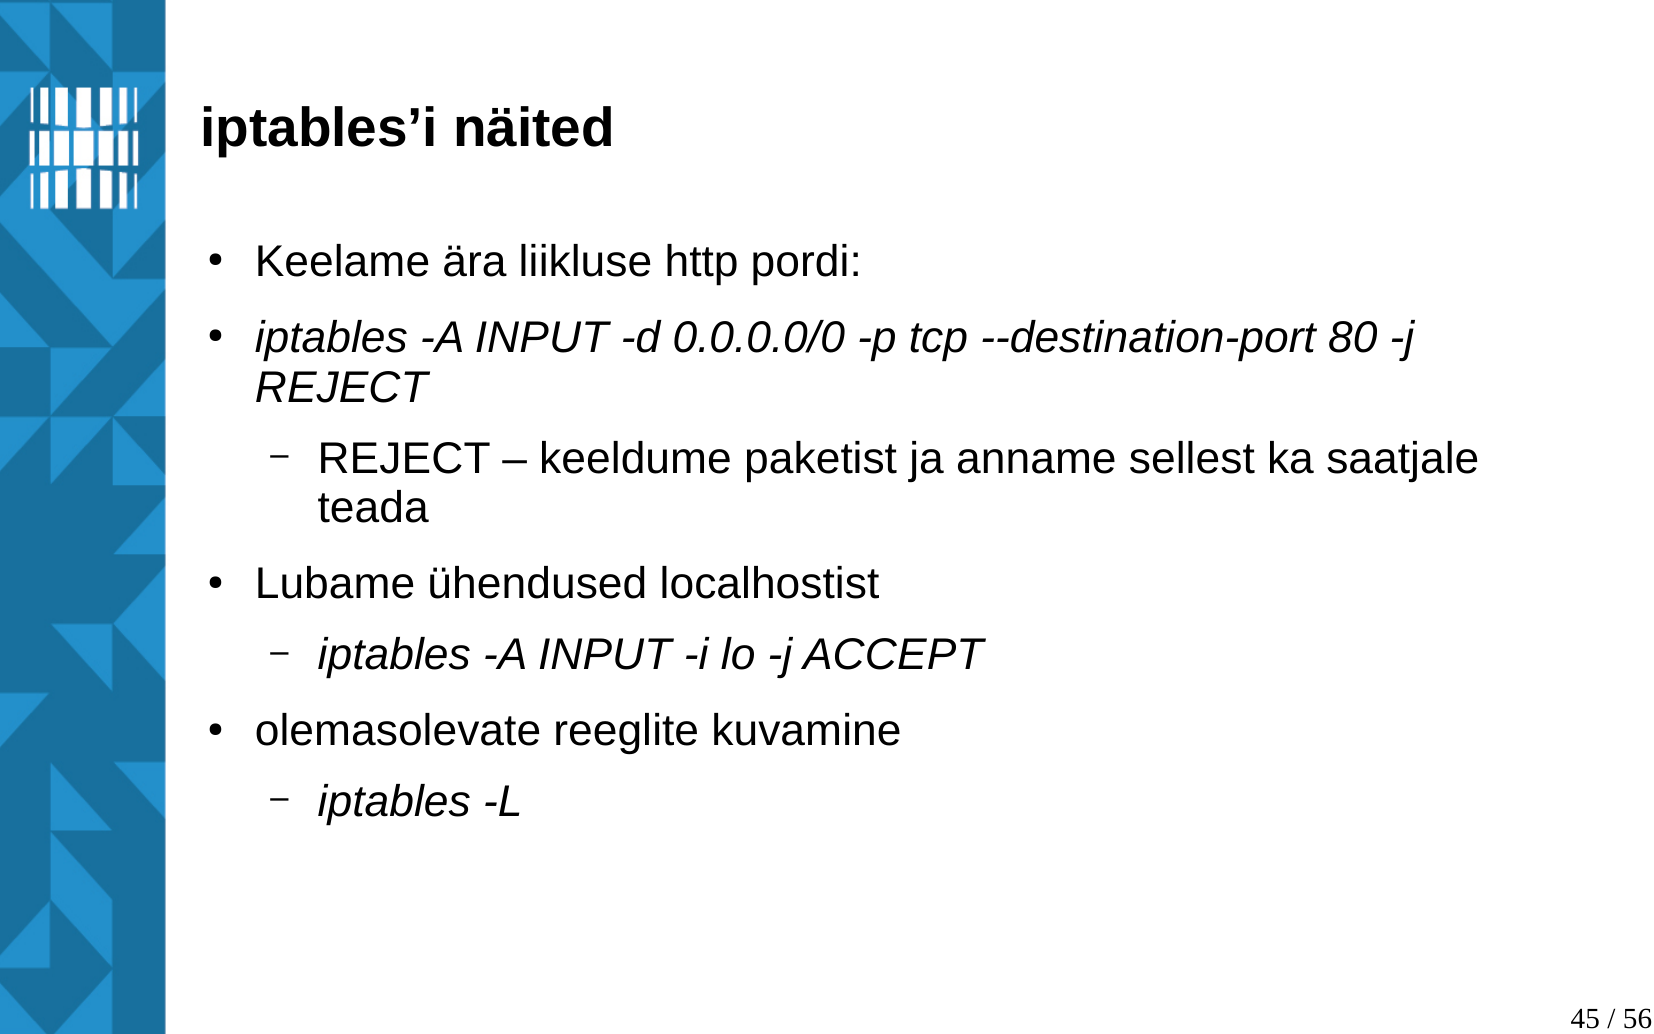

# iptables’i näited
Keelame ära liikluse http pordi:
iptables -A INPUT -d 0.0.0.0/0 -p tcp --destination-port 80 -j REJECT
REJECT – keeldume paketist ja anname sellest ka saatjale teada
Lubame ühendused localhostist
iptables -A INPUT -i lo -j ACCEPT
olemasolevate reeglite kuvamine
iptables -L
45